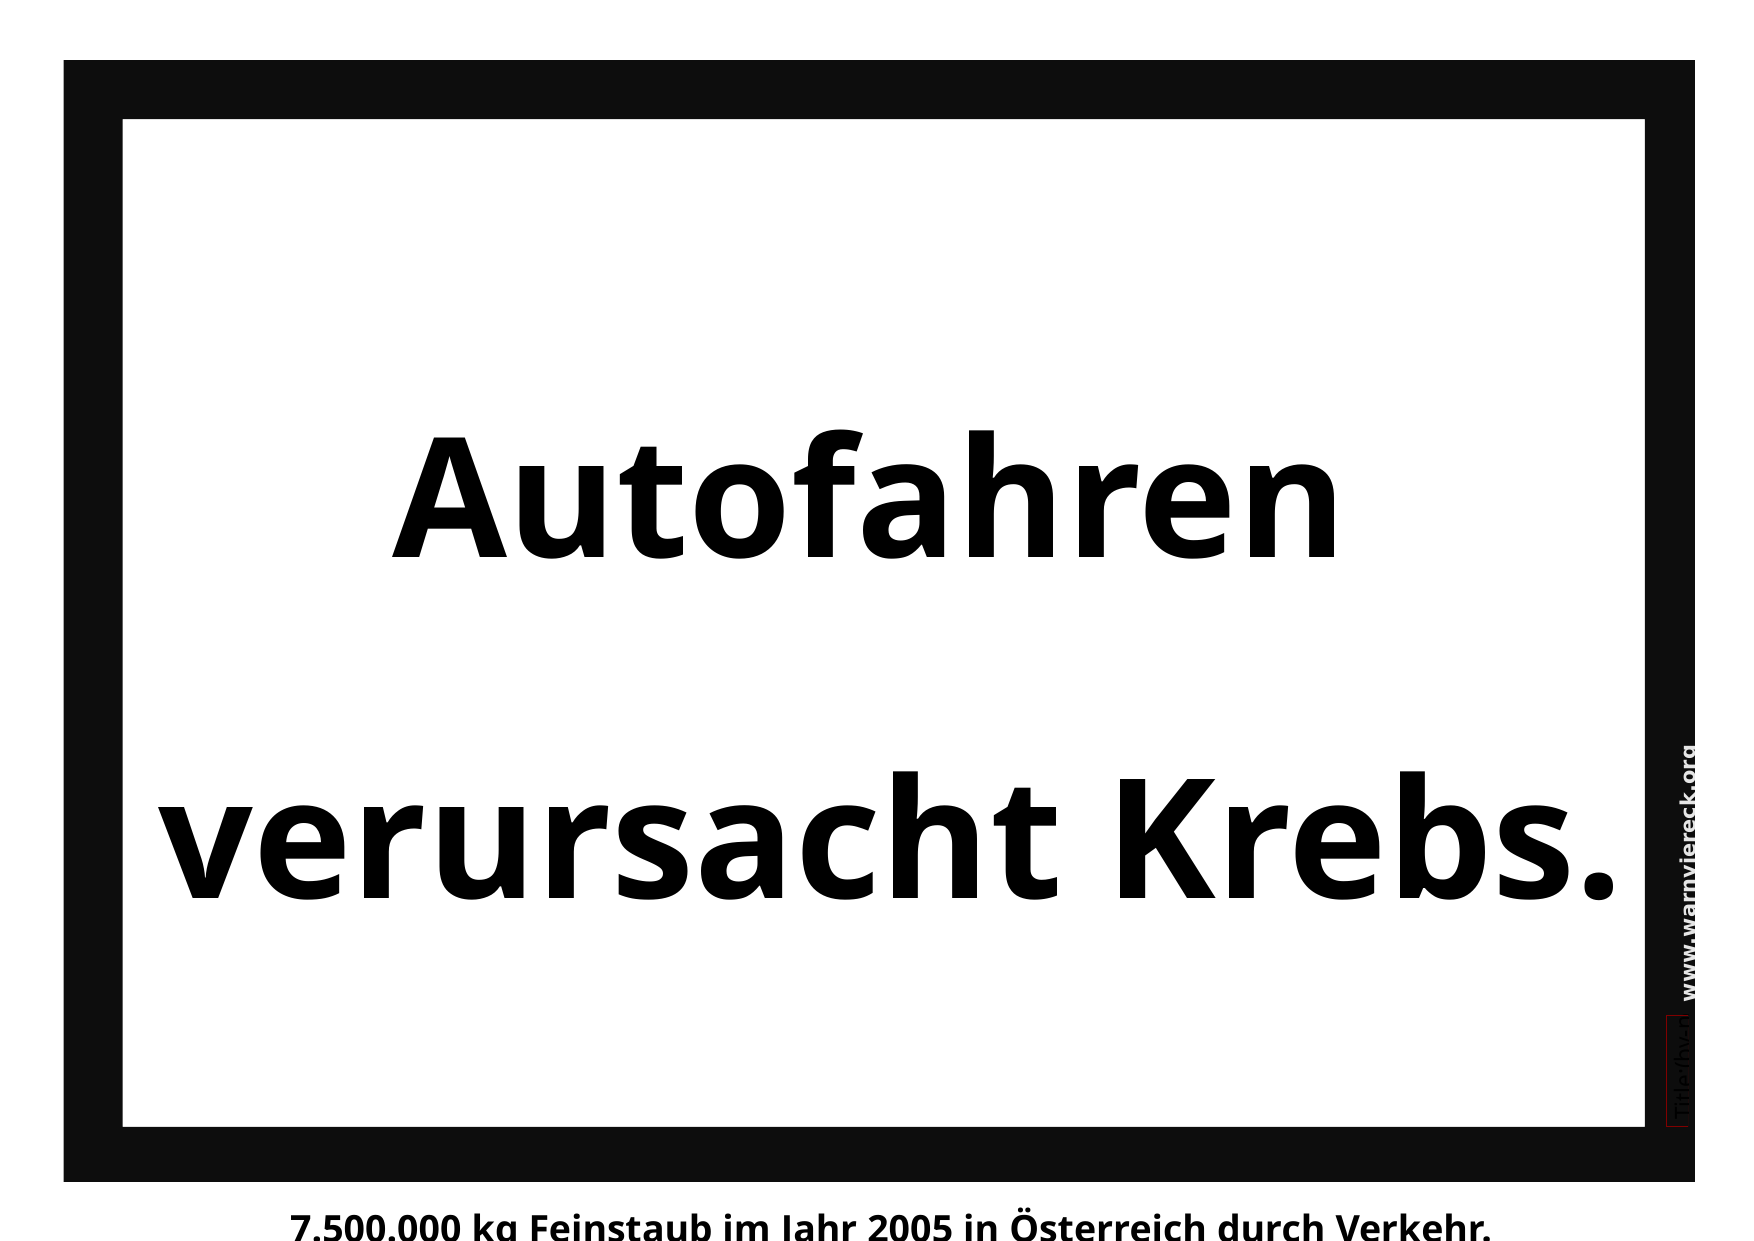

Autofahren
verursacht Krebs.
7.500.000 kg Feinstaub im Jahr 2005 in Österreich durch Verkehr.
Die eine Hälfte kommt von Dieselmotoren, die andere vom Abrieb.